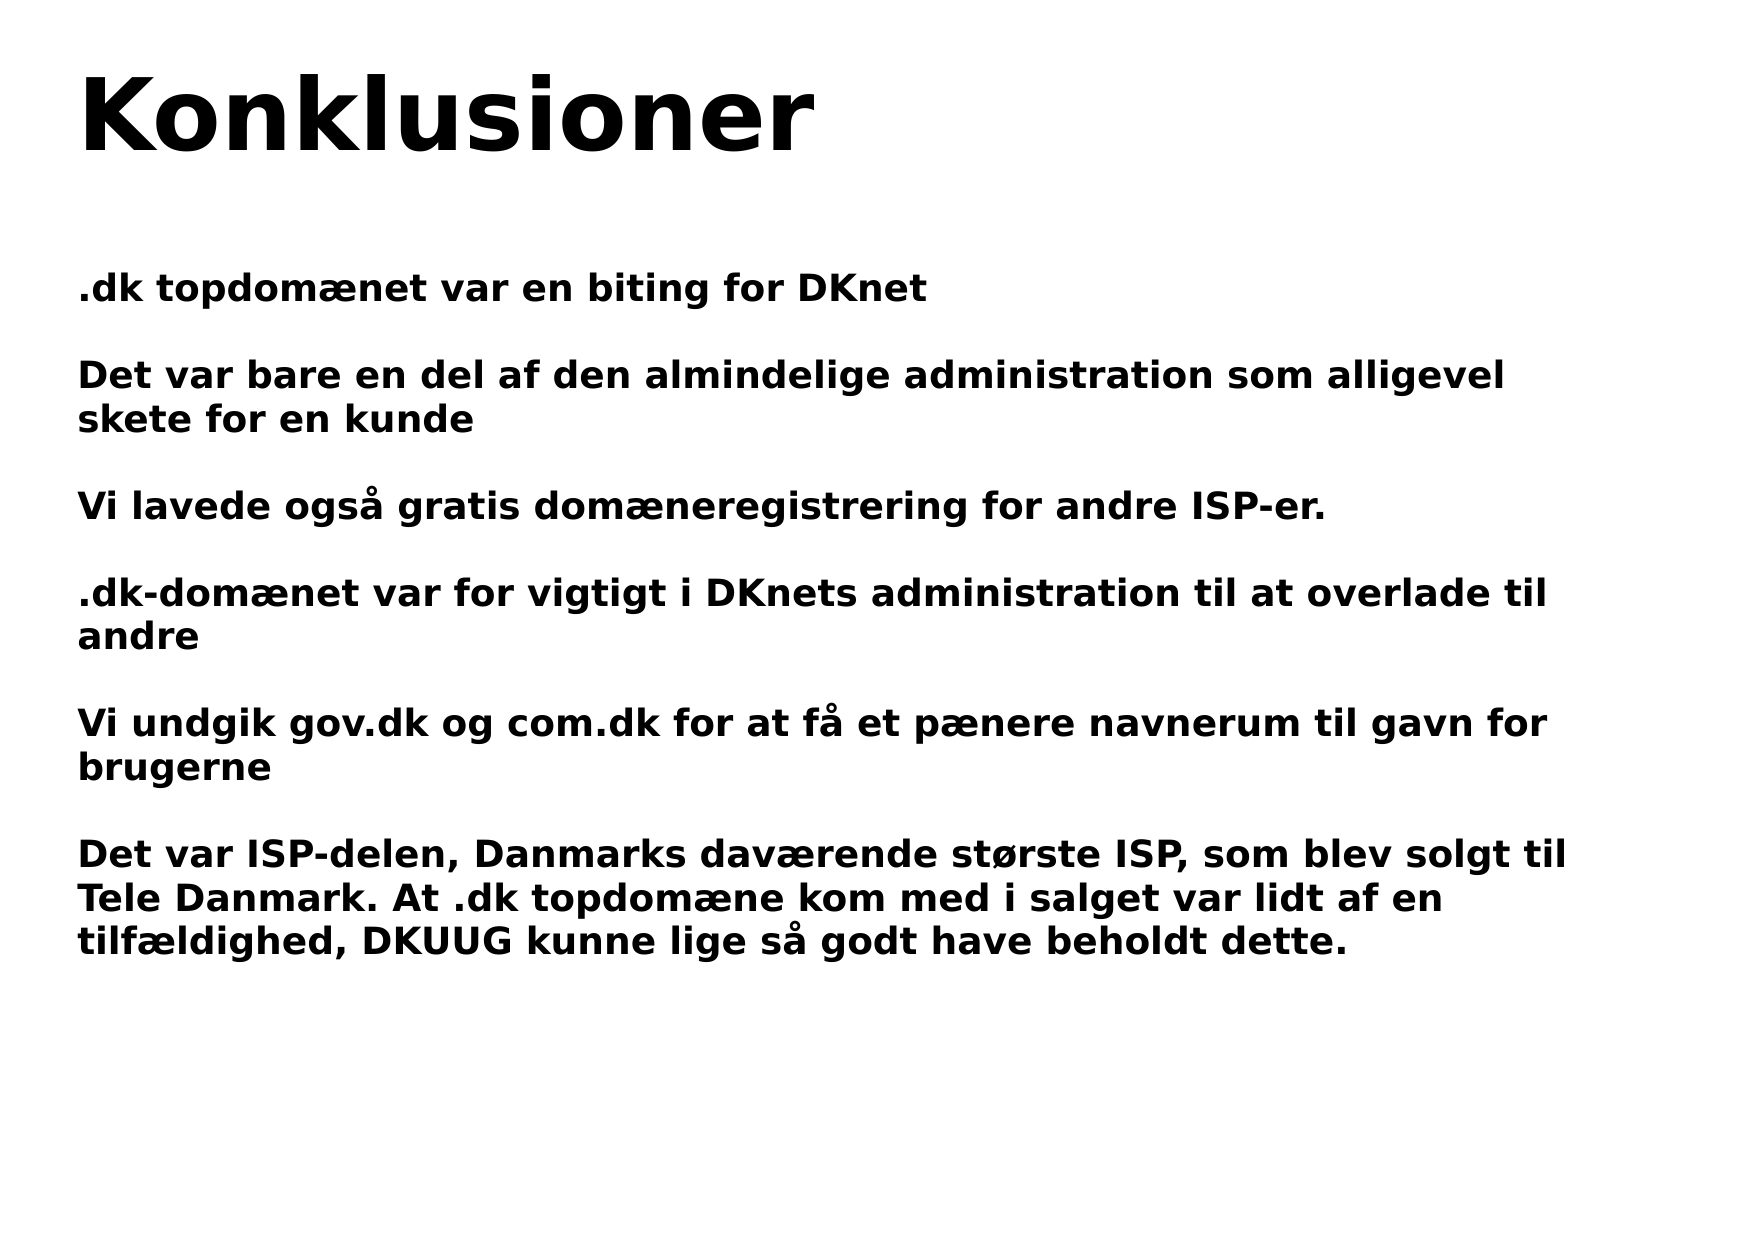

Konklusioner
.dk topdomænet var en biting for DKnet
Det var bare en del af den almindelige administration som alligevel skete for en kunde
Vi lavede også gratis domæneregistrering for andre ISP-er.
.dk-domænet var for vigtigt i DKnets administration til at overlade til andre
Vi undgik gov.dk og com.dk for at få et pænere navnerum til gavn for brugerne
Det var ISP-delen, Danmarks daværende største ISP, som blev solgt til Tele Danmark. At .dk topdomæne kom med i salget var lidt af en tilfældighed, DKUUG kunne lige så godt have beholdt dette.